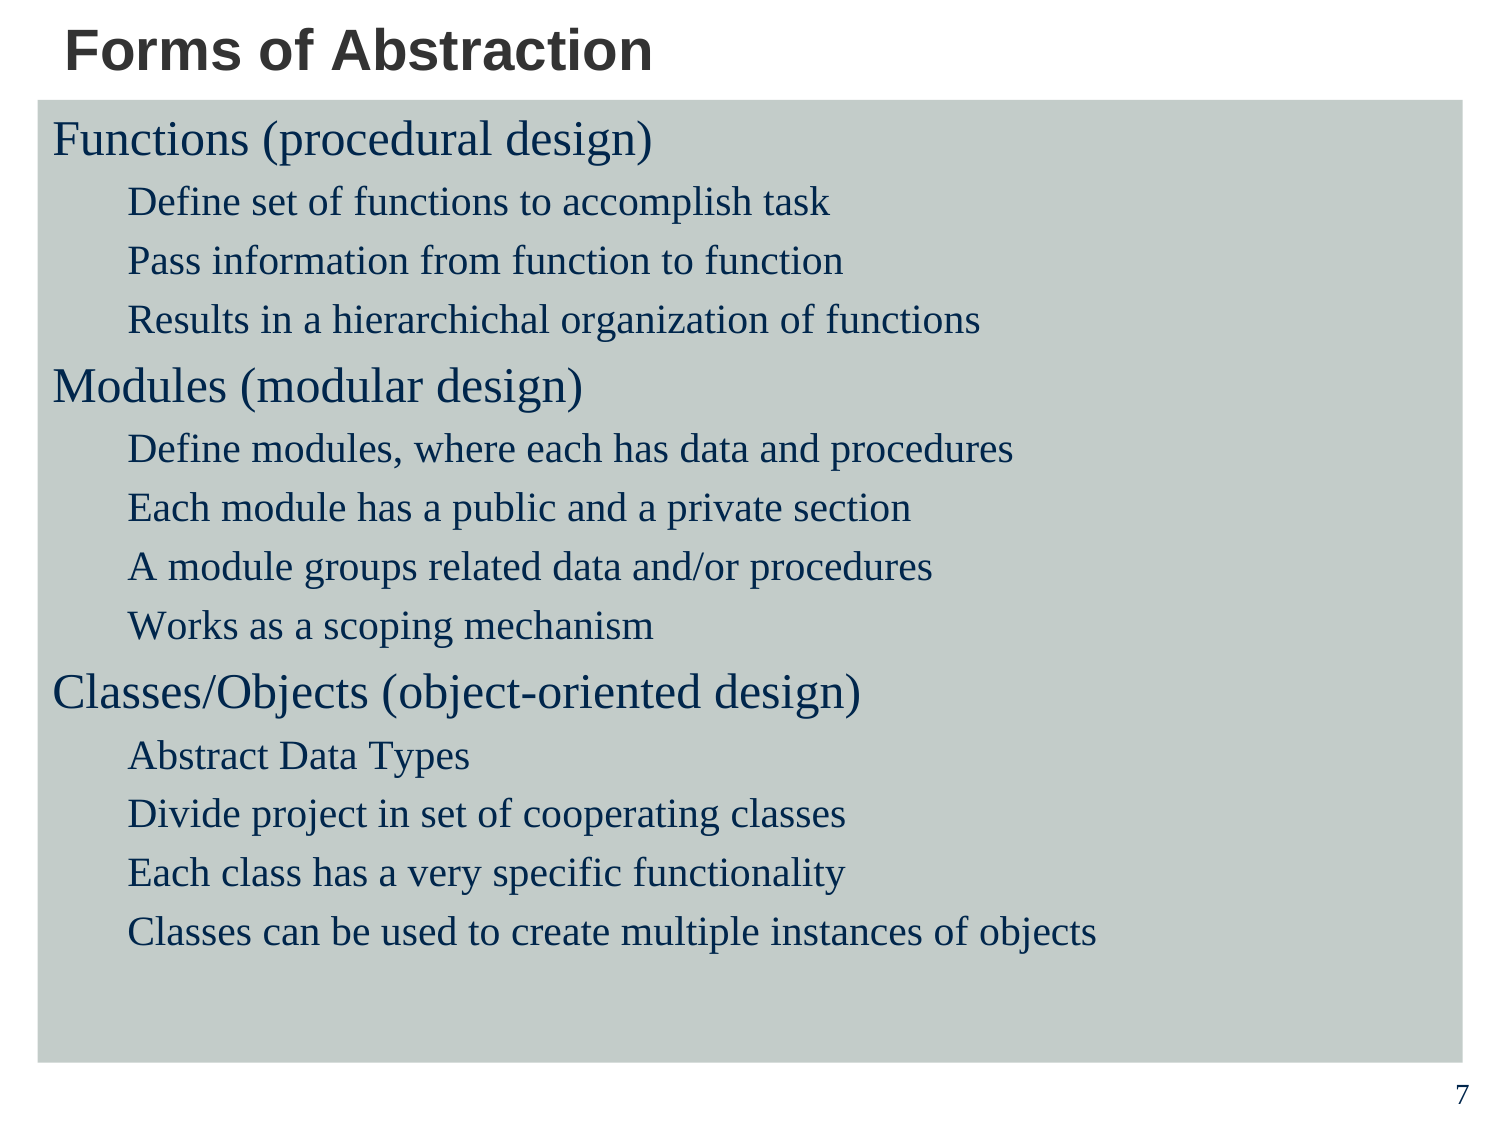

# Forms of Abstraction
Functions (procedural design)
Define set of functions to accomplish task
Pass information from function to function
Results in a hierarchichal organization of functions
Modules (modular design)
Define modules, where each has data and procedures
Each module has a public and a private section
A module groups related data and/or procedures
Works as a scoping mechanism
Classes/Objects (object-oriented design)
Abstract Data Types
Divide project in set of cooperating classes
Each class has a very specific functionality
Classes can be used to create multiple instances of objects